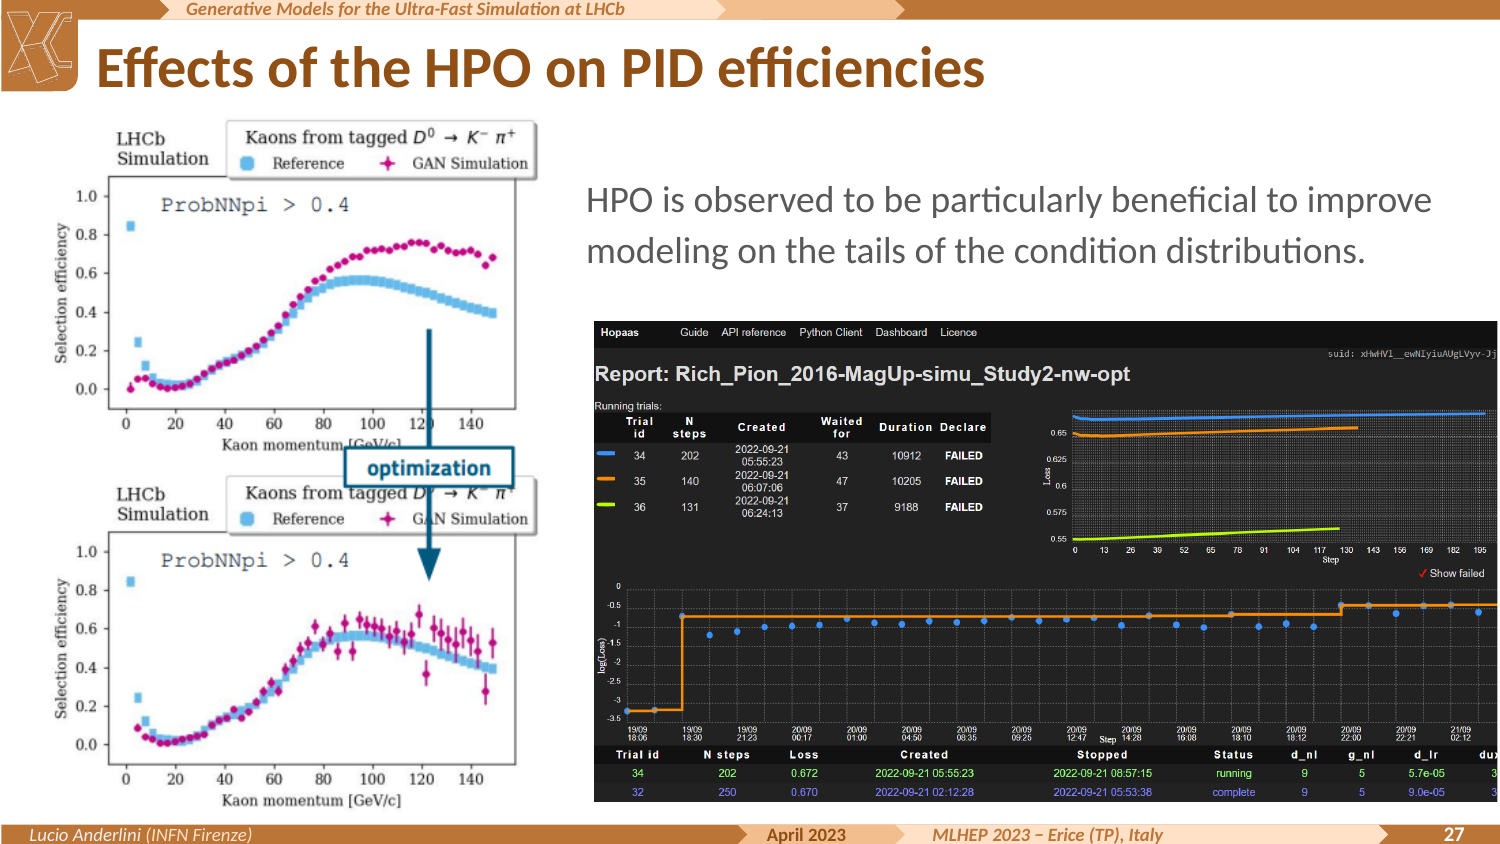

Effects of the HPO on PID efficiencies
# HPO is observed to be particularly beneficial to improve modeling on the tails of the condition distributions.